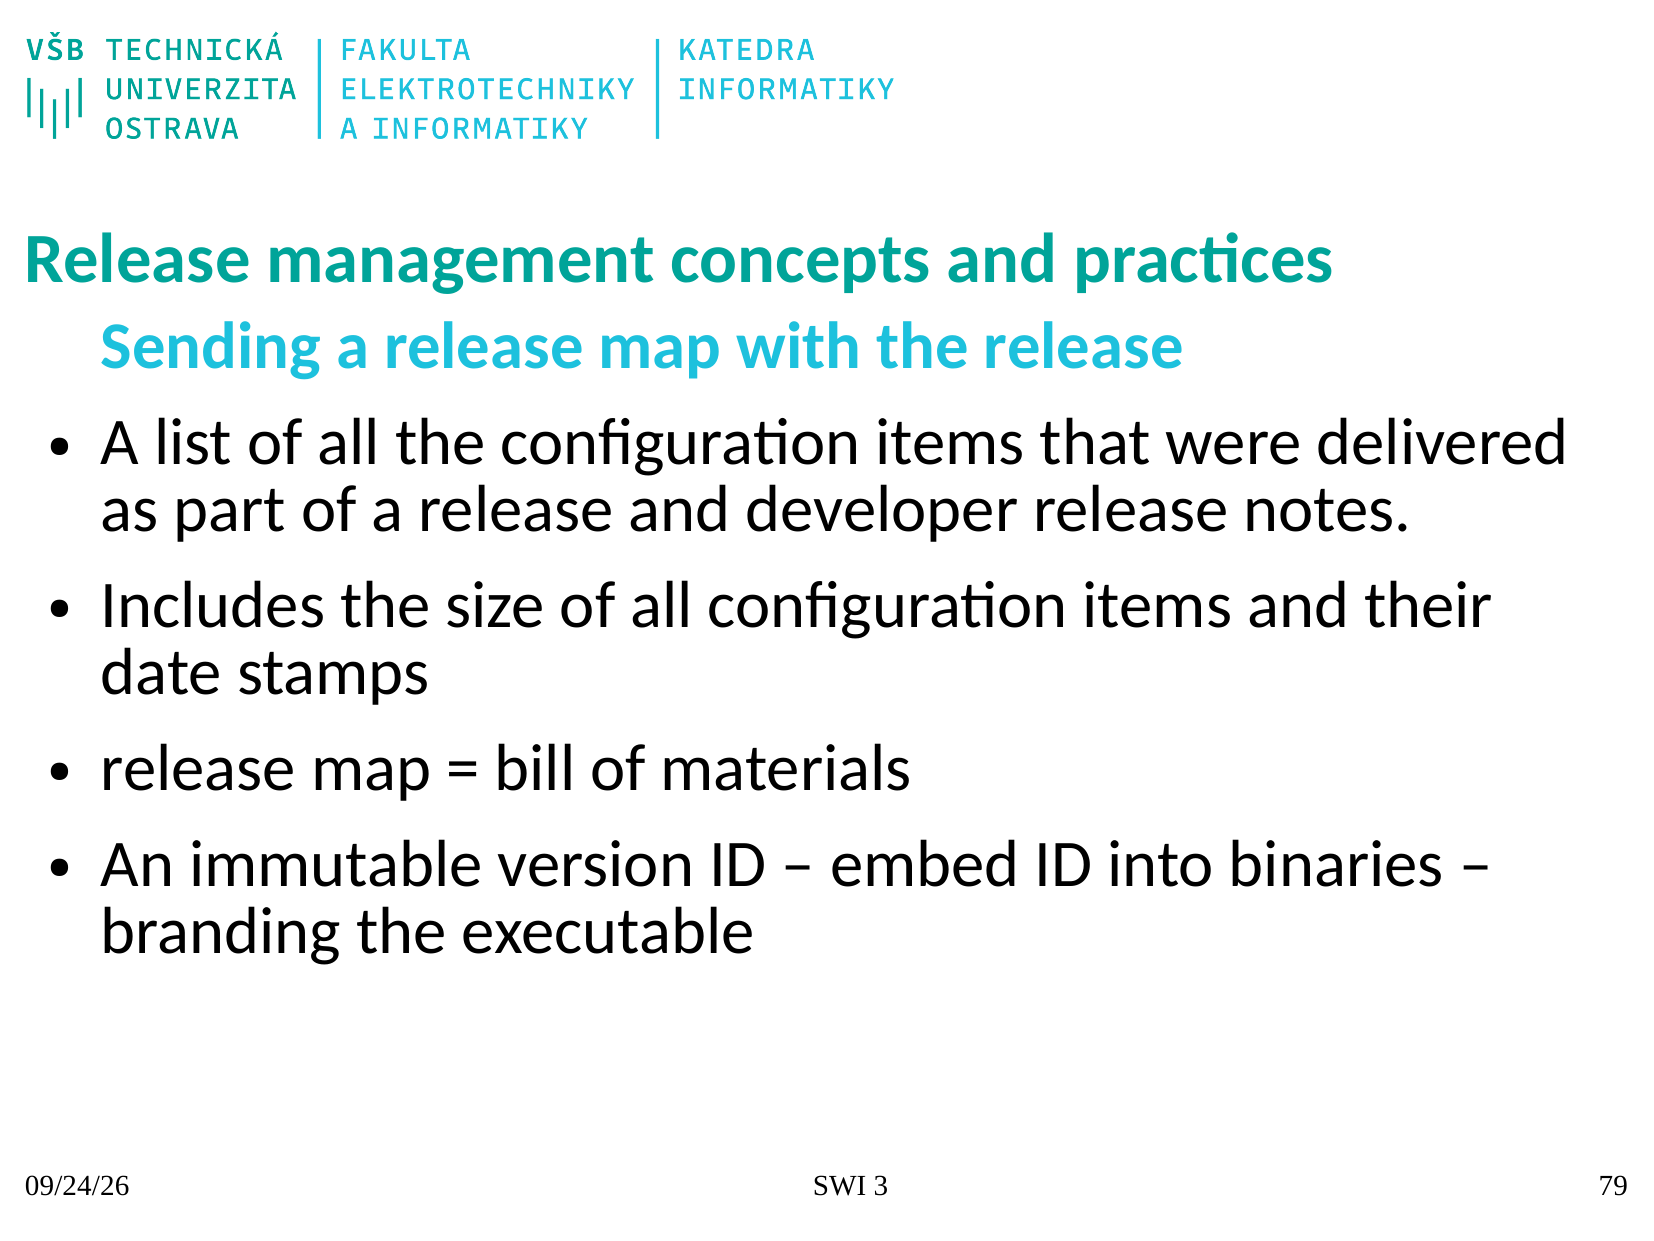

# Release management concepts and practices
Sending a release map with the release
A list of all the configuration items that were delivered as part of a release and developer release notes.
Includes the size of all configuration items and their date stamps
release map = bill of materials
An immutable version ID – embed ID into binaries – branding the executable
SWI 3
79